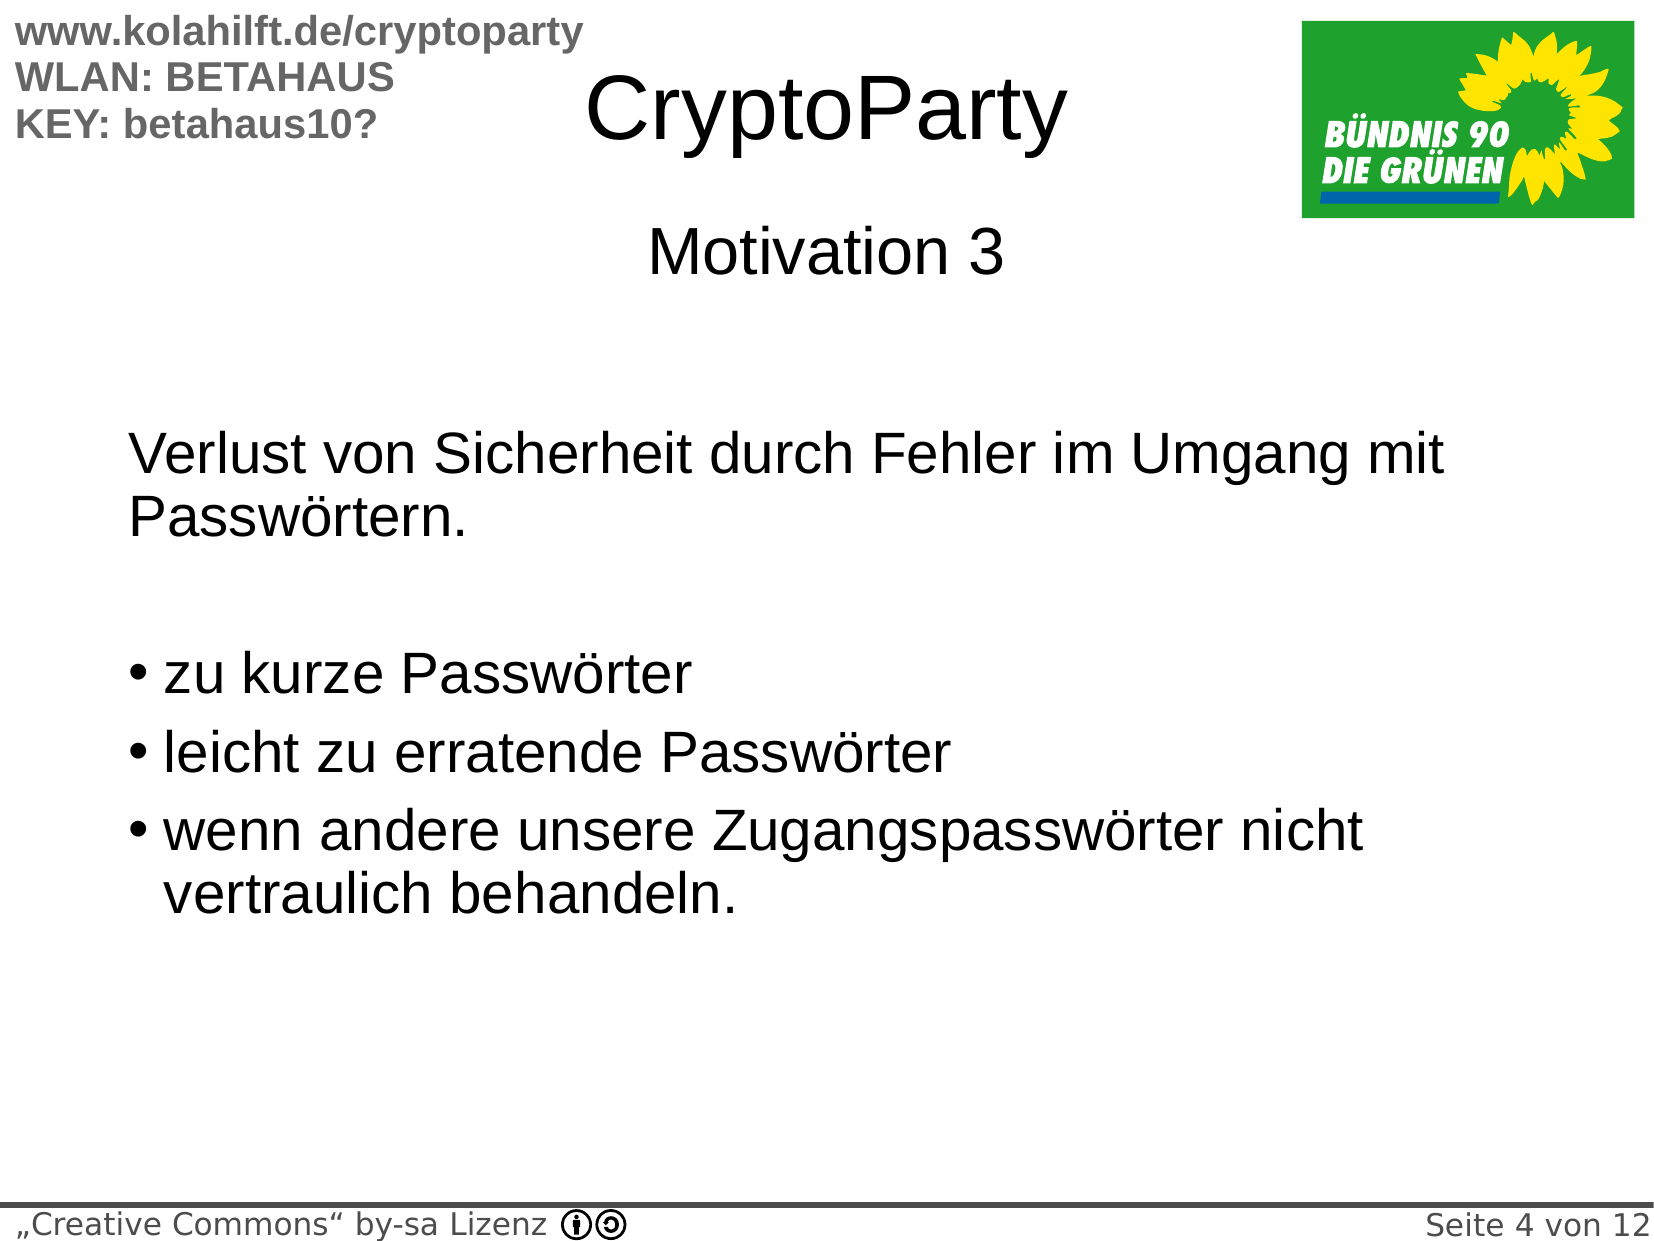

Motivation 3
# Verlust von Sicherheit durch Fehler im Umgang mit Passwörtern.
zu kurze Passwörter
leicht zu erratende Passwörter
wenn andere unsere Zugangspasswörter nicht vertraulich behandeln.